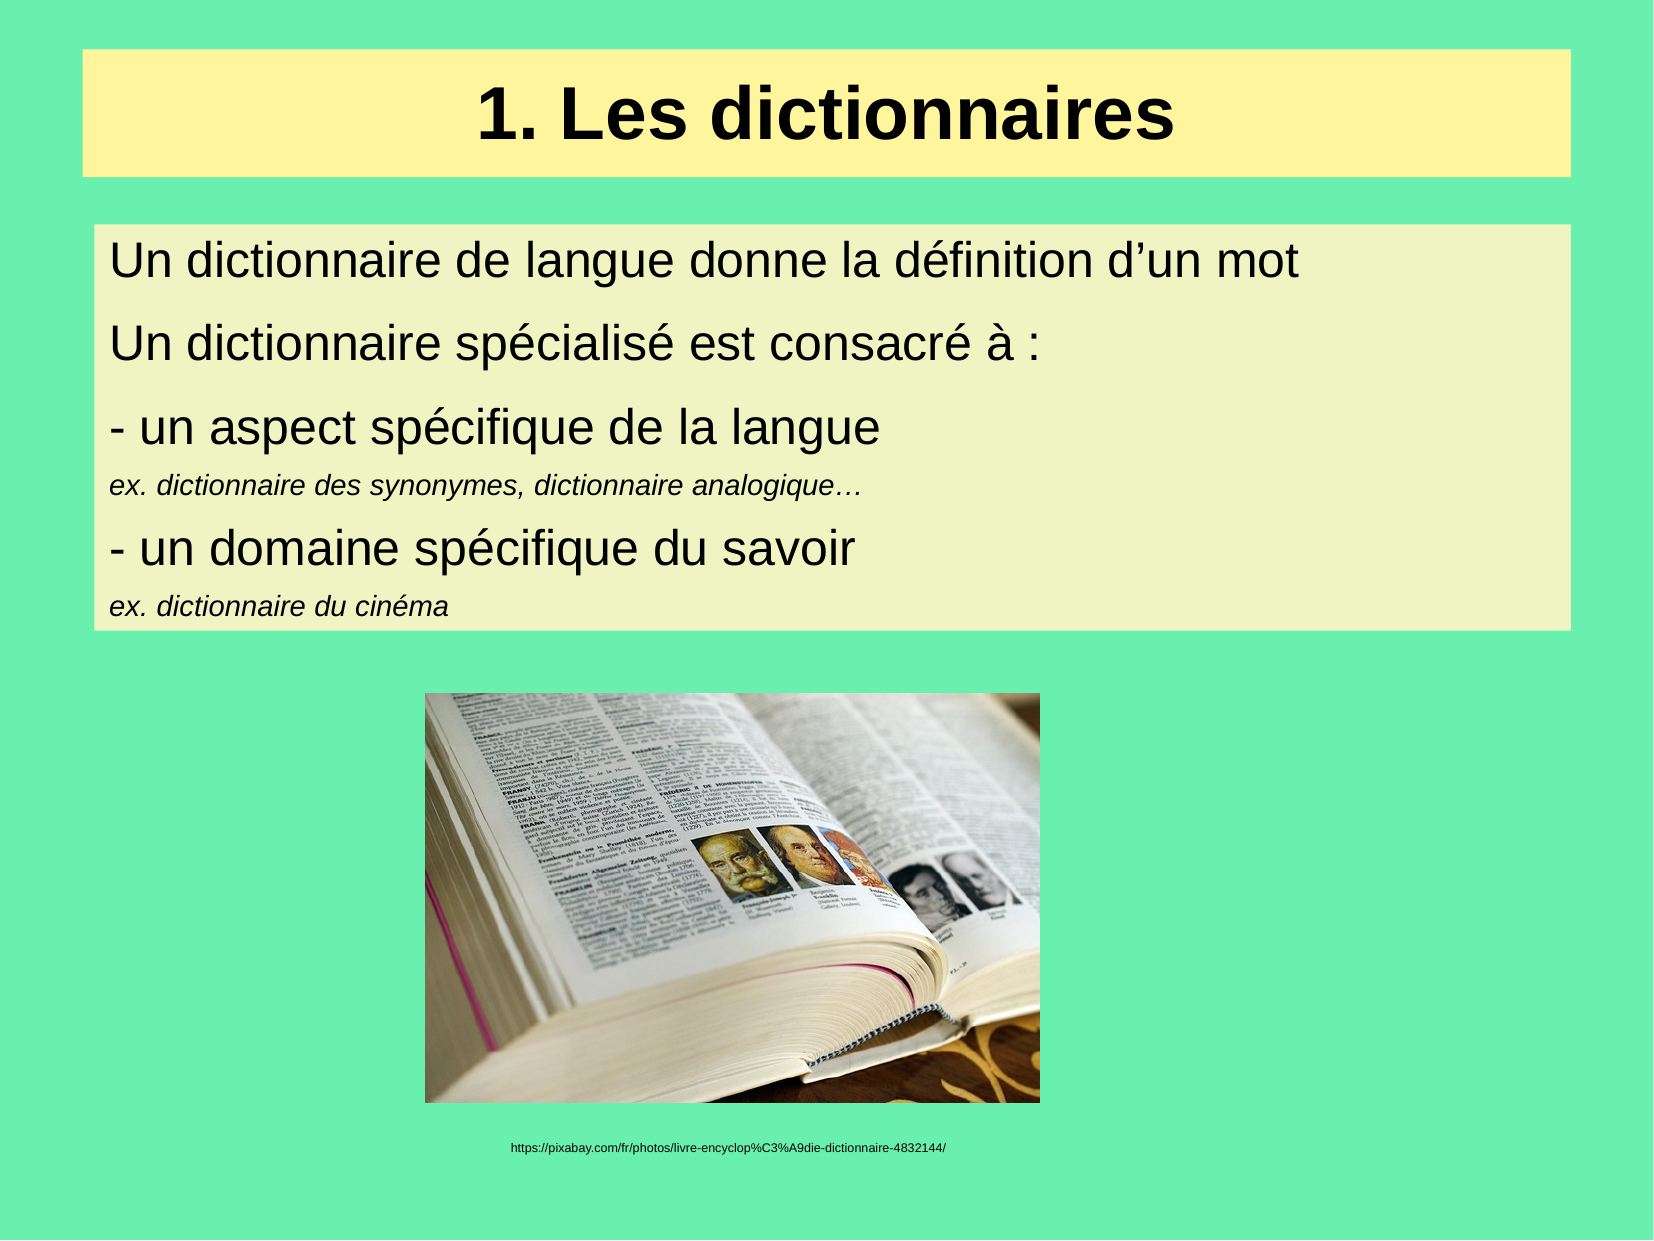

# 1. Les dictionnaires
Un dictionnaire de langue donne la définition d’un mot
Un dictionnaire spécialisé est consacré à :
- un aspect spécifique de la langue
ex. dictionnaire des synonymes, dictionnaire analogique…
- un domaine spécifique du savoir
ex. dictionnaire du cinéma
https://pixabay.com/fr/photos/livre-encyclop%C3%A9die-dictionnaire-4832144/